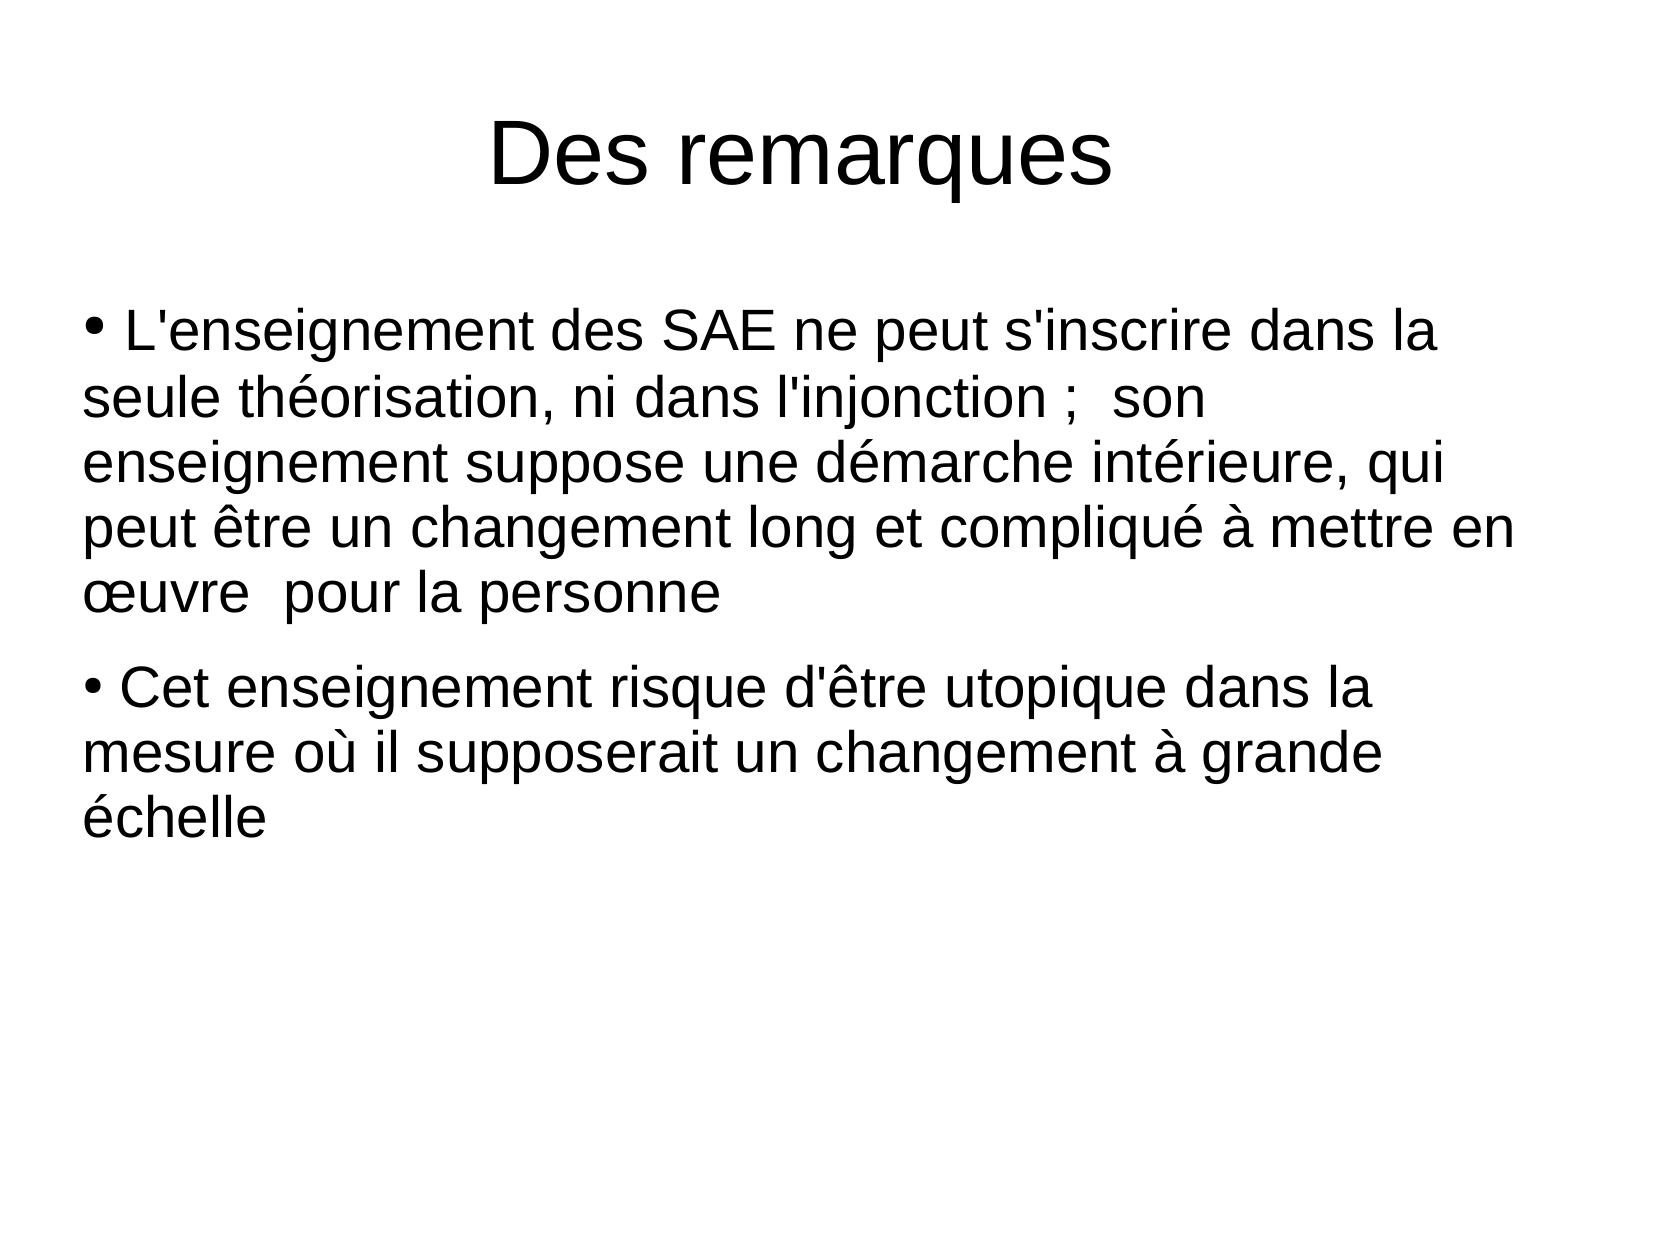

# Des remarques
 L'enseignement des SAE ne peut s'inscrire dans la seule théorisation, ni dans l'injonction ; son enseignement suppose une démarche intérieure, qui peut être un changement long et compliqué à mettre en œuvre pour la personne
 Cet enseignement risque d'être utopique dans la mesure où il supposerait un changement à grande échelle